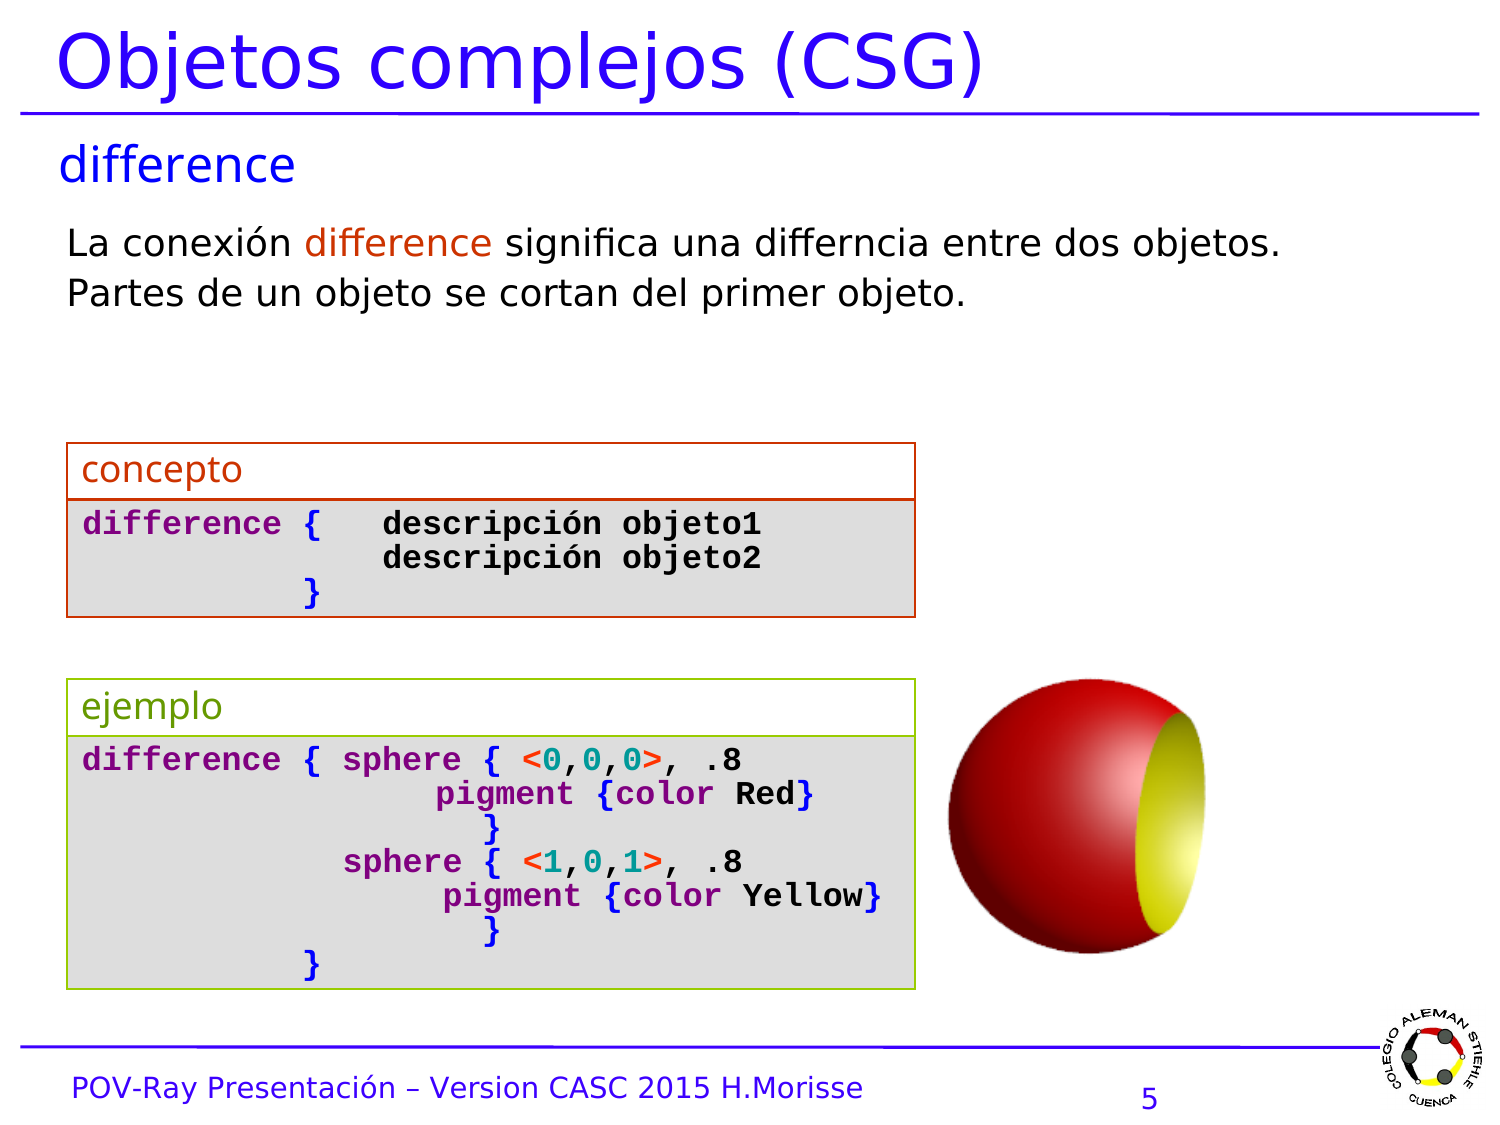

# Objetos complejos (CSG)
difference
La conexión difference significa una differncia entre dos objetos.
Partes de un objeto se cortan del primer objeto.
concepto
difference {	descripción objeto1
	 	descripción objeto2
 }
ejemplo
difference { sphere { <0,0,0>, .8
	 pigment {color Red}
 }
	 		 sphere { <1,0,1>, .8		 	 		 pigment {color Yellow}
 }
 }